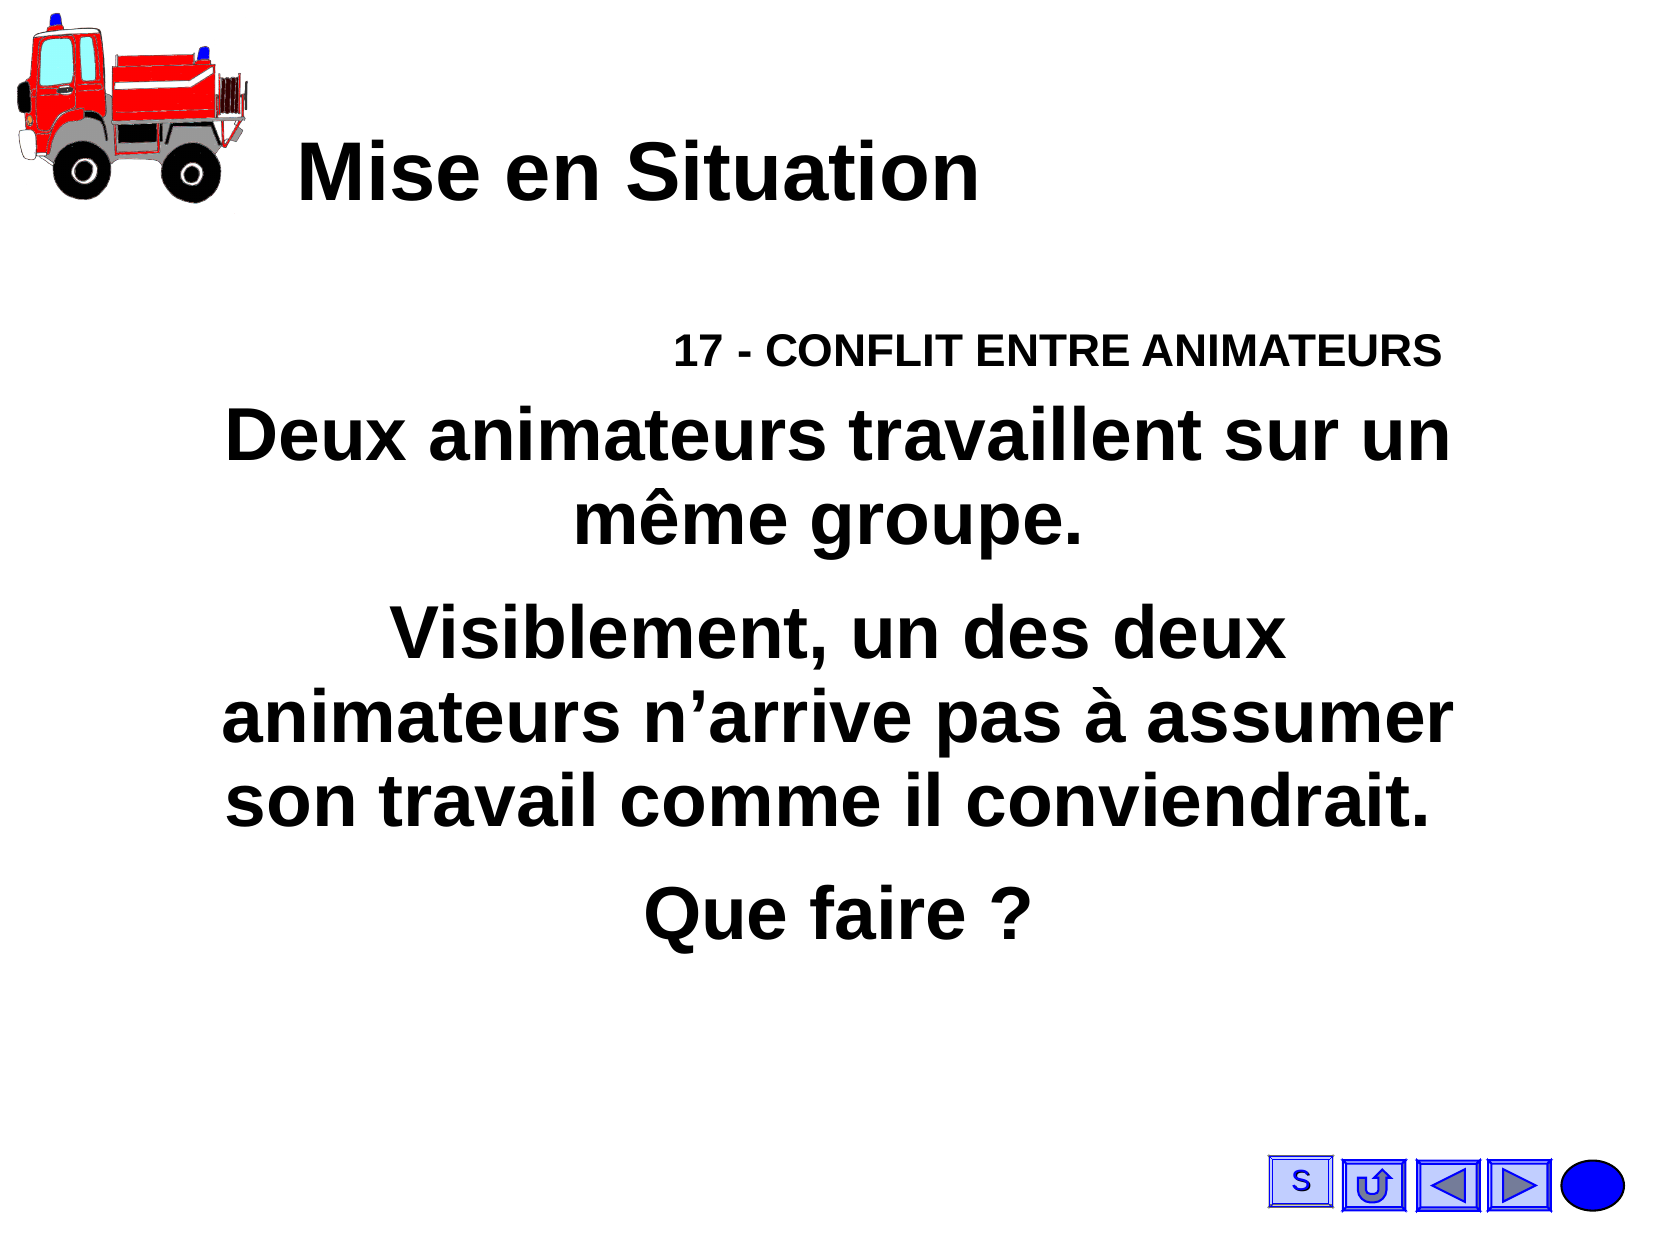

Mise en Situation
17 - CONFLIT ENTRE ANIMATEURS
# Deux animateurs travaillent sur un même groupe.
Visiblement, un des deux animateurs n’arrive pas à assumer son travail comme il conviendrait.
Que faire ?